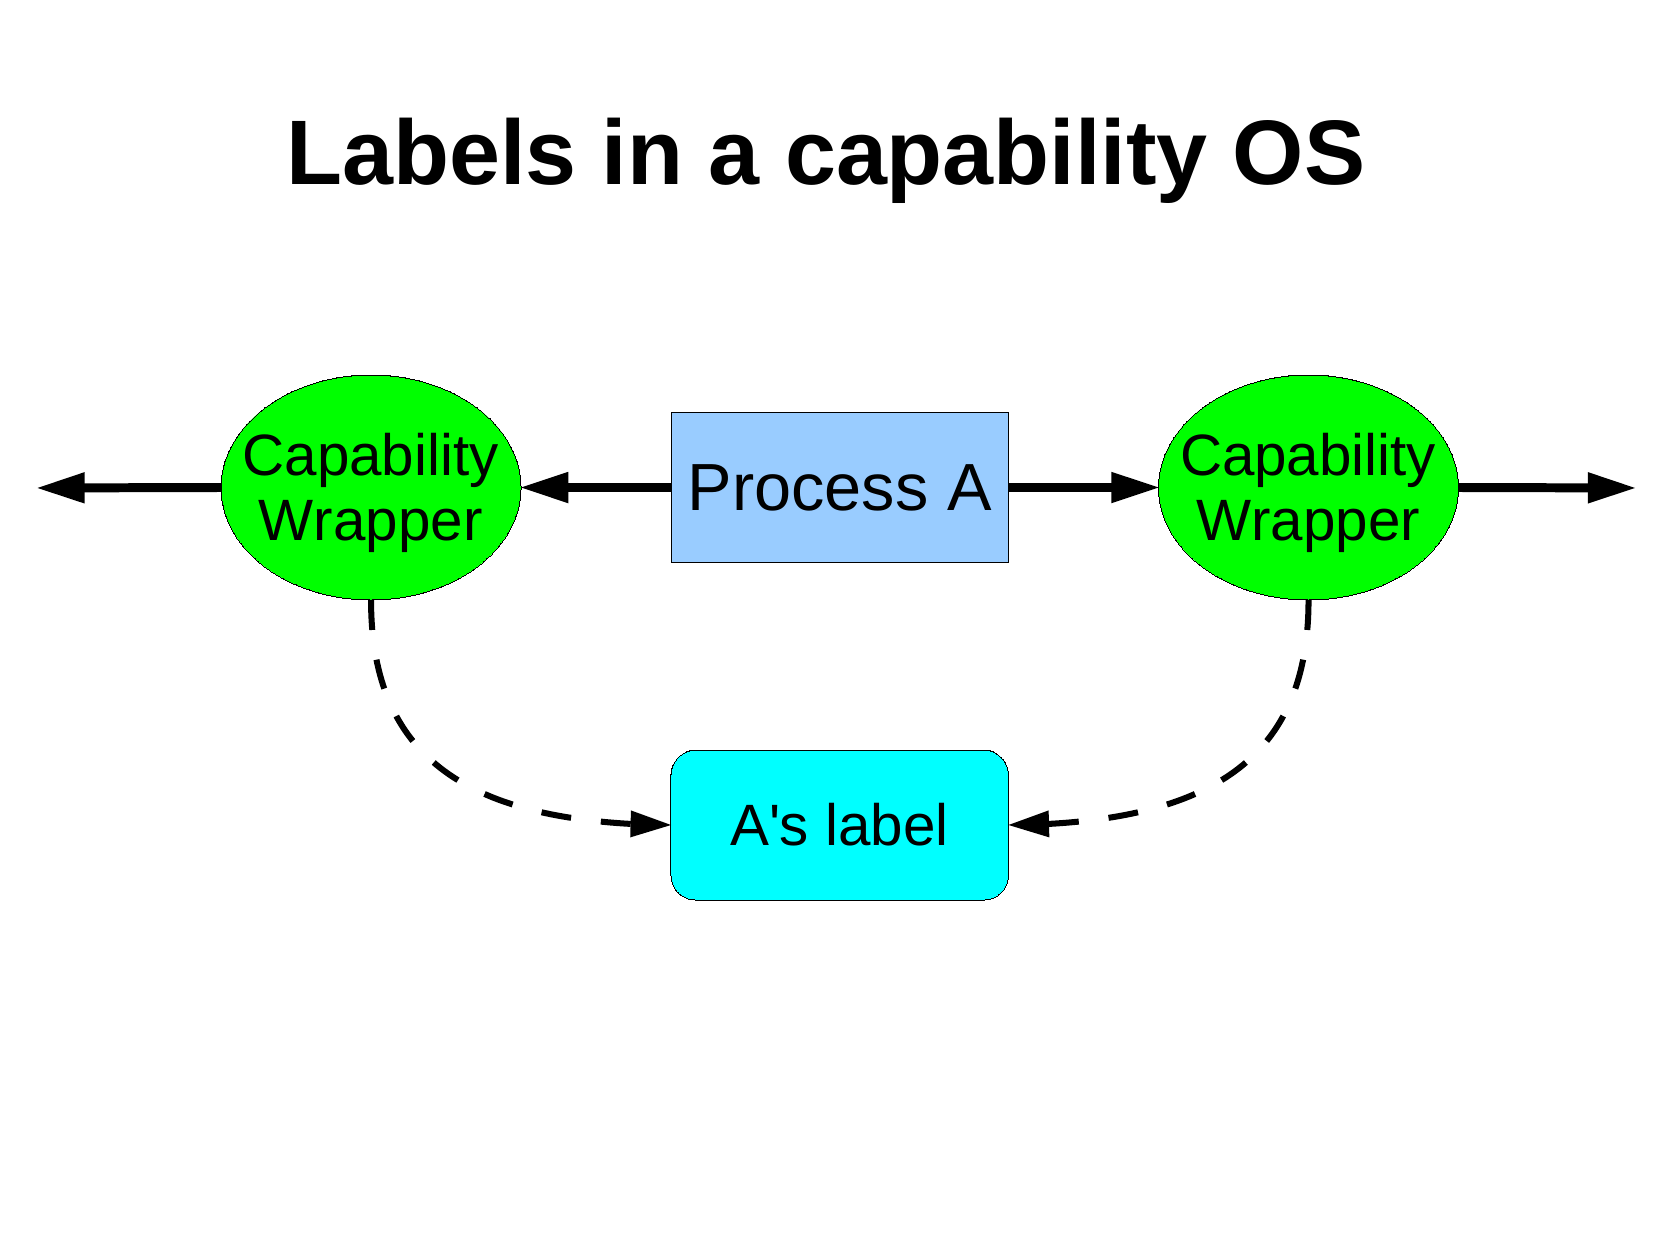

# Labels in a capability OS
Capability
Wrapper
Capability
Wrapper
Process A
A's label